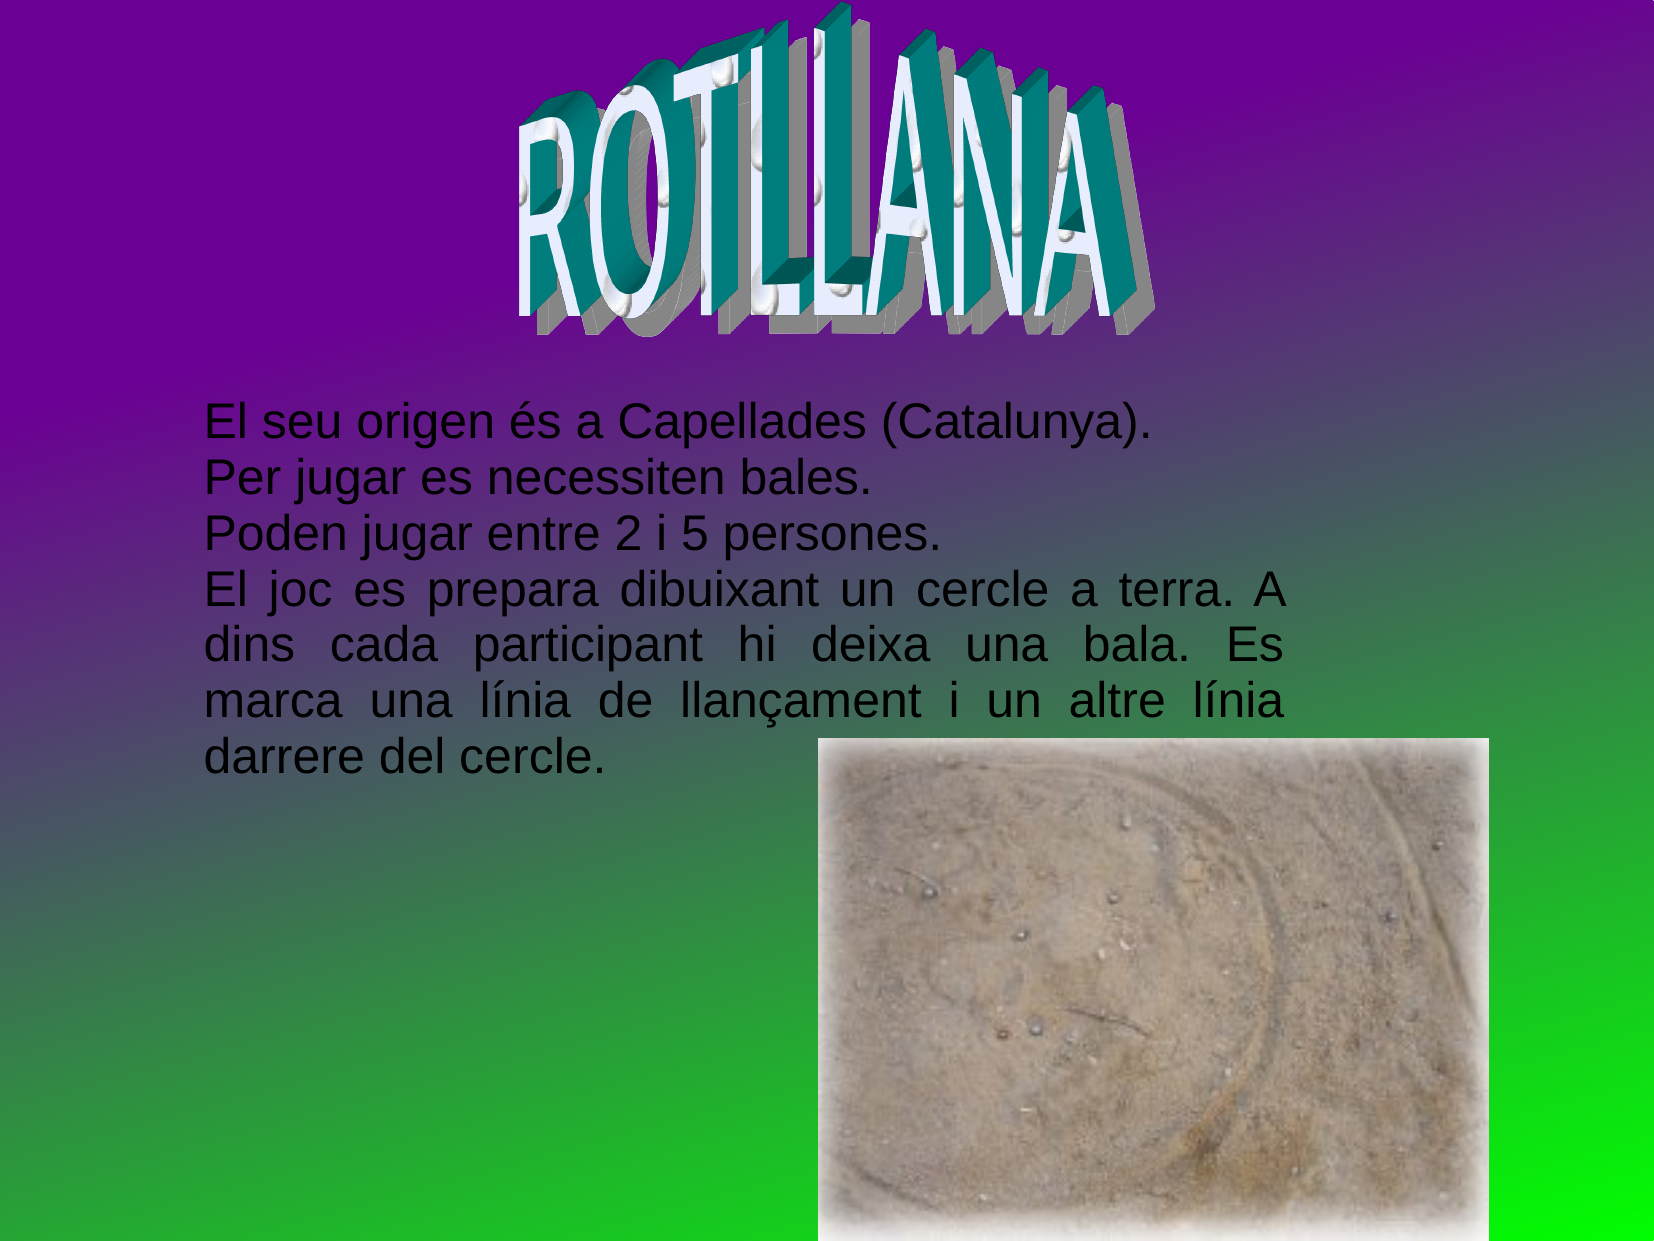

ROTLLANA
El seu origen és a Capellades (Catalunya).
Per jugar es necessiten bales.
Poden jugar entre 2 i 5 persones.
El joc es prepara dibuixant un cercle a terra. A dins cada participant hi deixa una bala. Es marca una línia de llançament i un altre línia darrere del cercle.